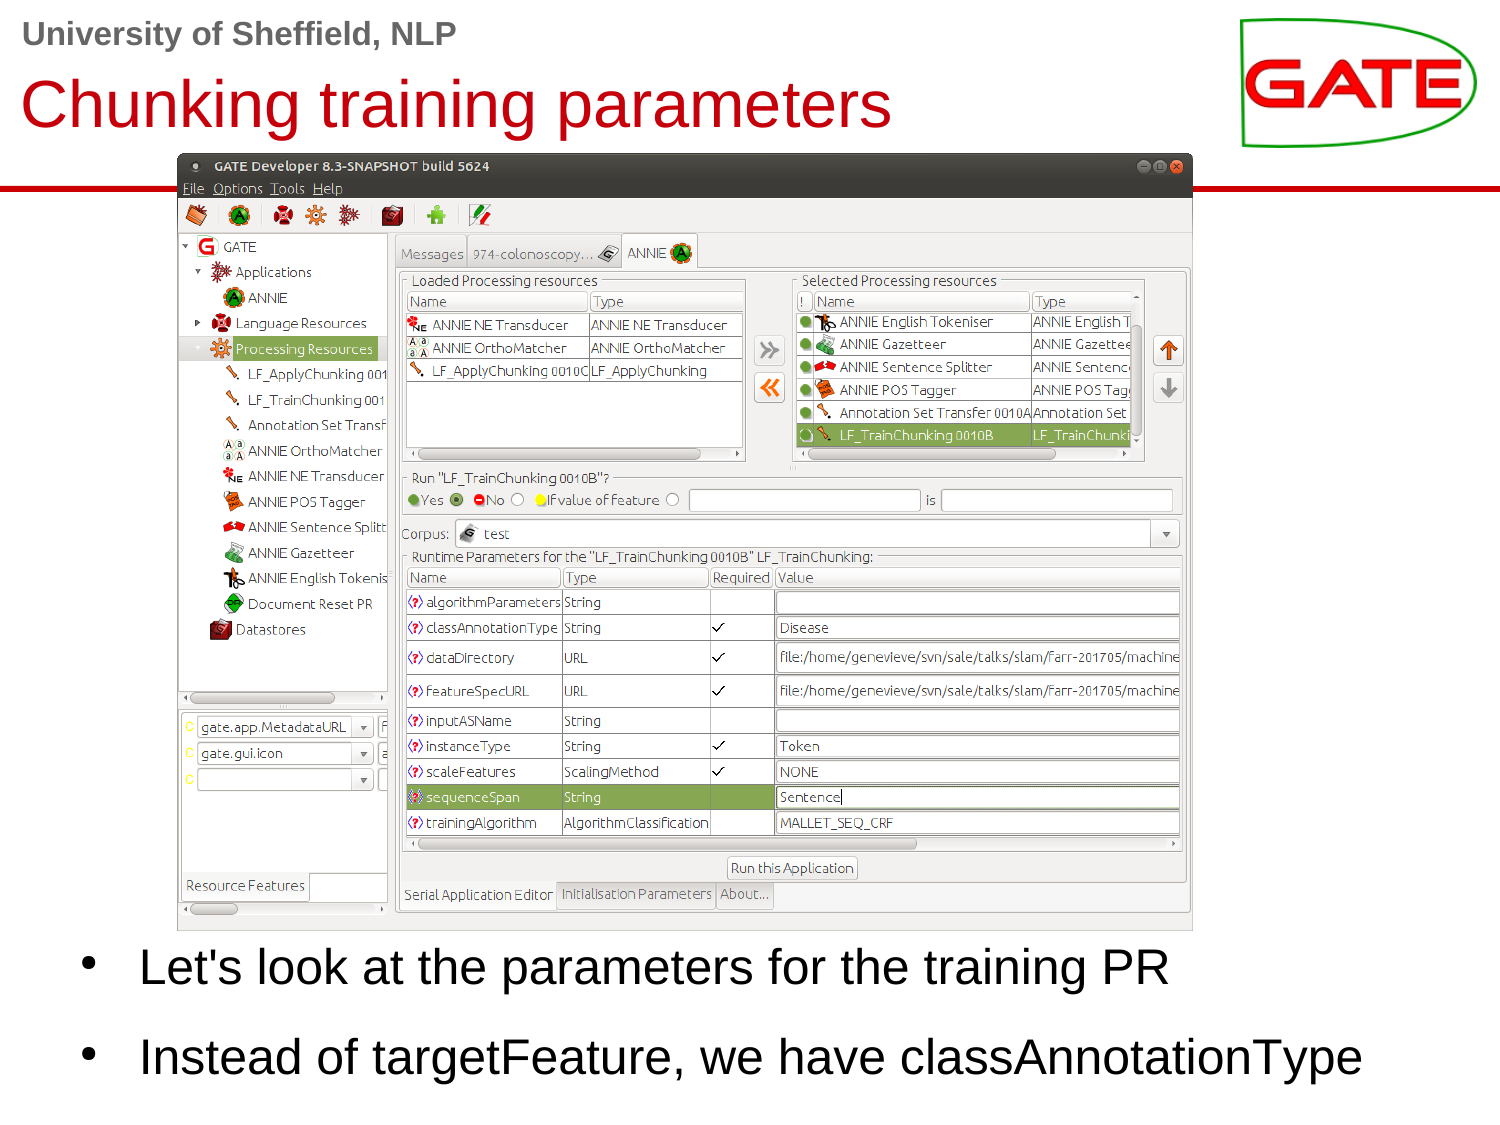

# Chunking training parameters
Let's look at the parameters for the training PR
Instead of targetFeature, we have classAnnotationType